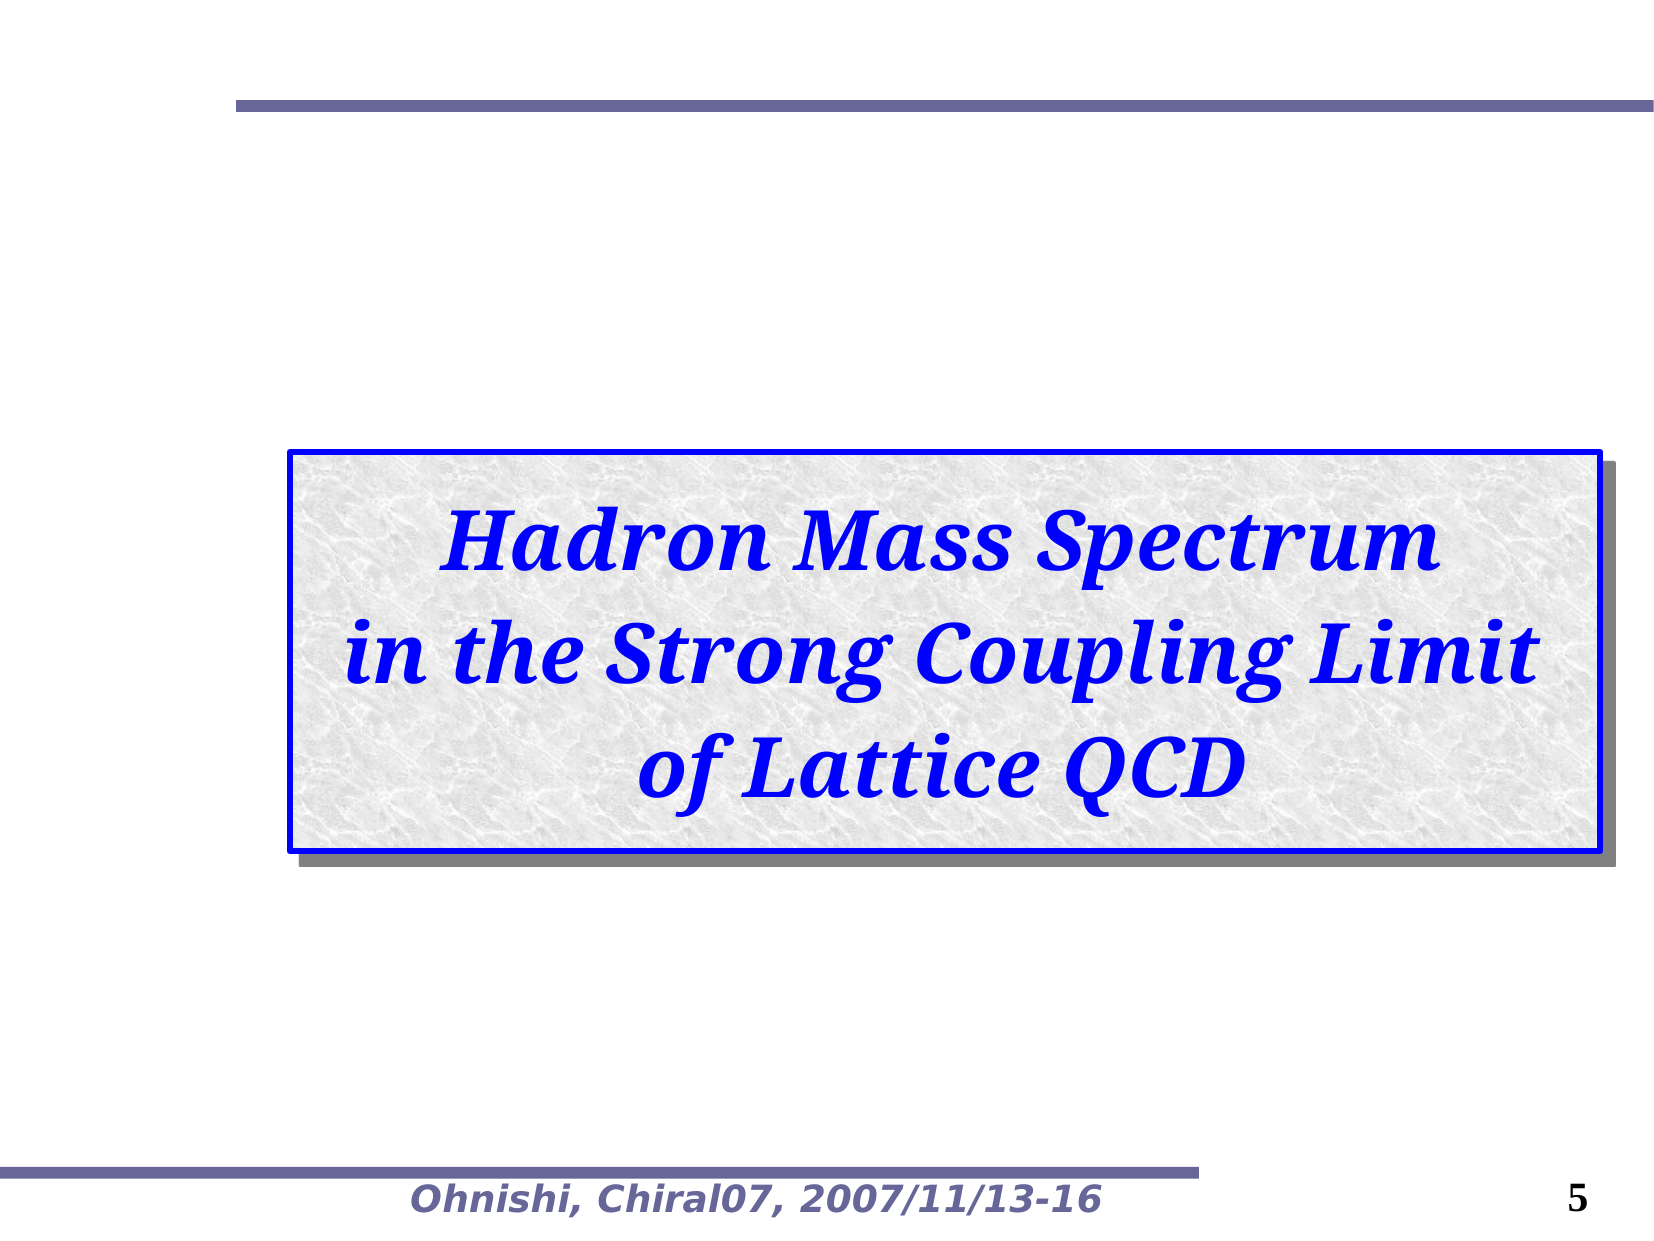

Hadron Mass Spectrum
in the Strong Coupling Limit
of Lattice QCD